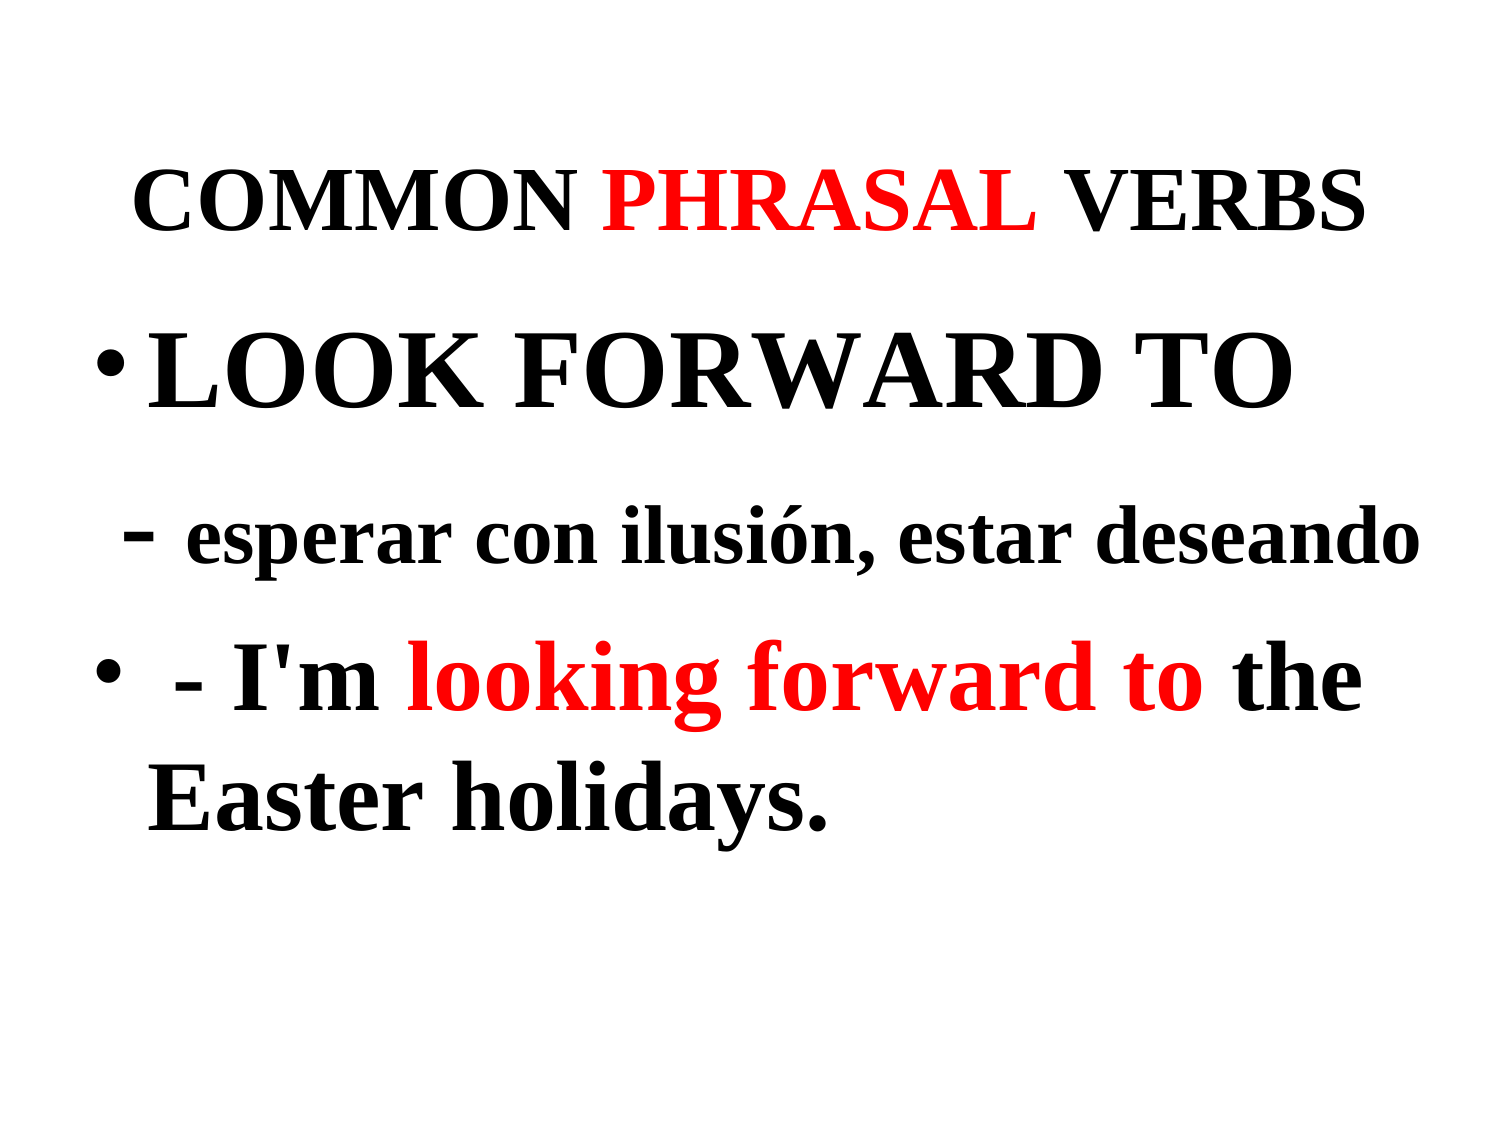

# COMMON PHRASAL VERBS
LOOK FORWARD TO
 - esperar con ilusión, estar deseando
 - I'm looking forward to the Easter holidays.